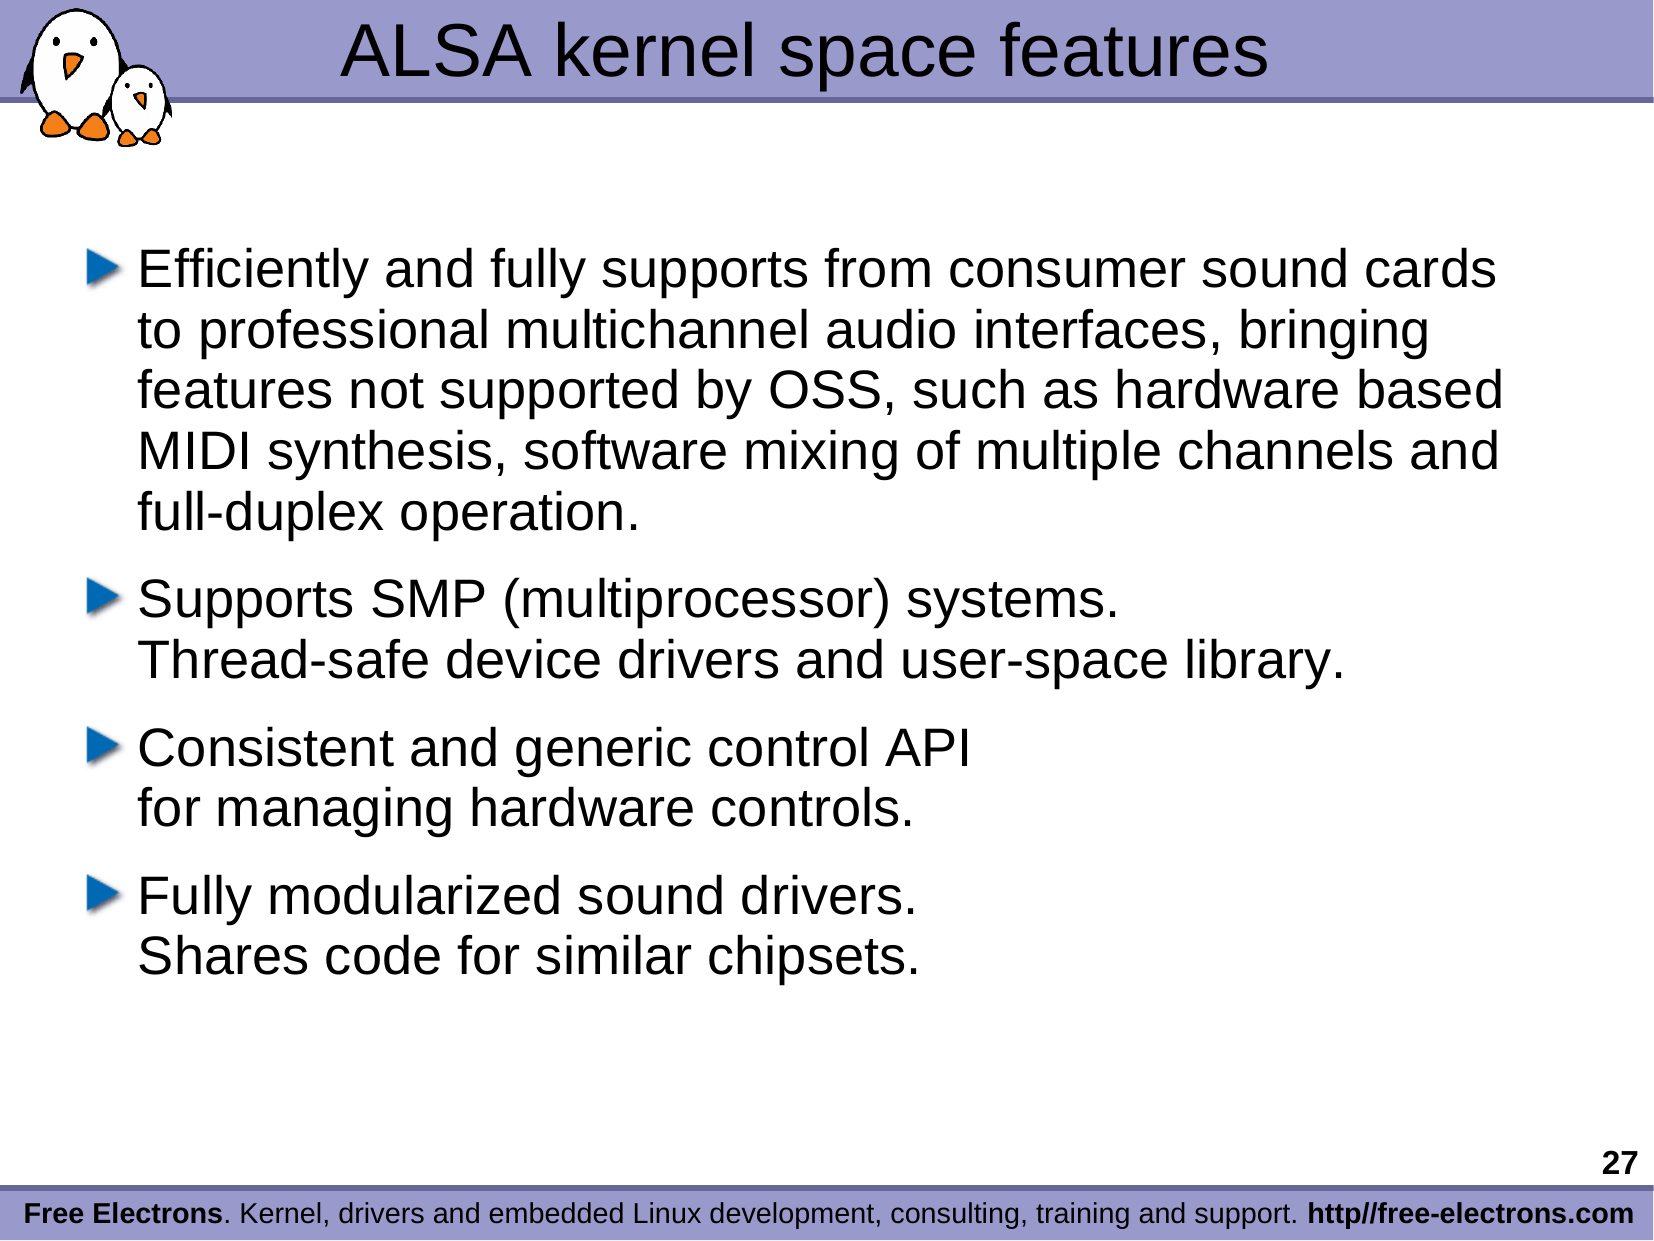

# ALSA kernel space features
Efficiently and fully supports from consumer sound cards
to professional multichannel audio interfaces, bringing features not supported by OSS, such as hardware based MIDI synthesis, software mixing of multiple channels and full-duplex operation.
Supports SMP (multiprocessor) systems.
Thread-safe device drivers and user-space library.
Consistent and generic control API
for managing hardware controls.
Fully modularized sound drivers.
Shares code for similar chipsets.